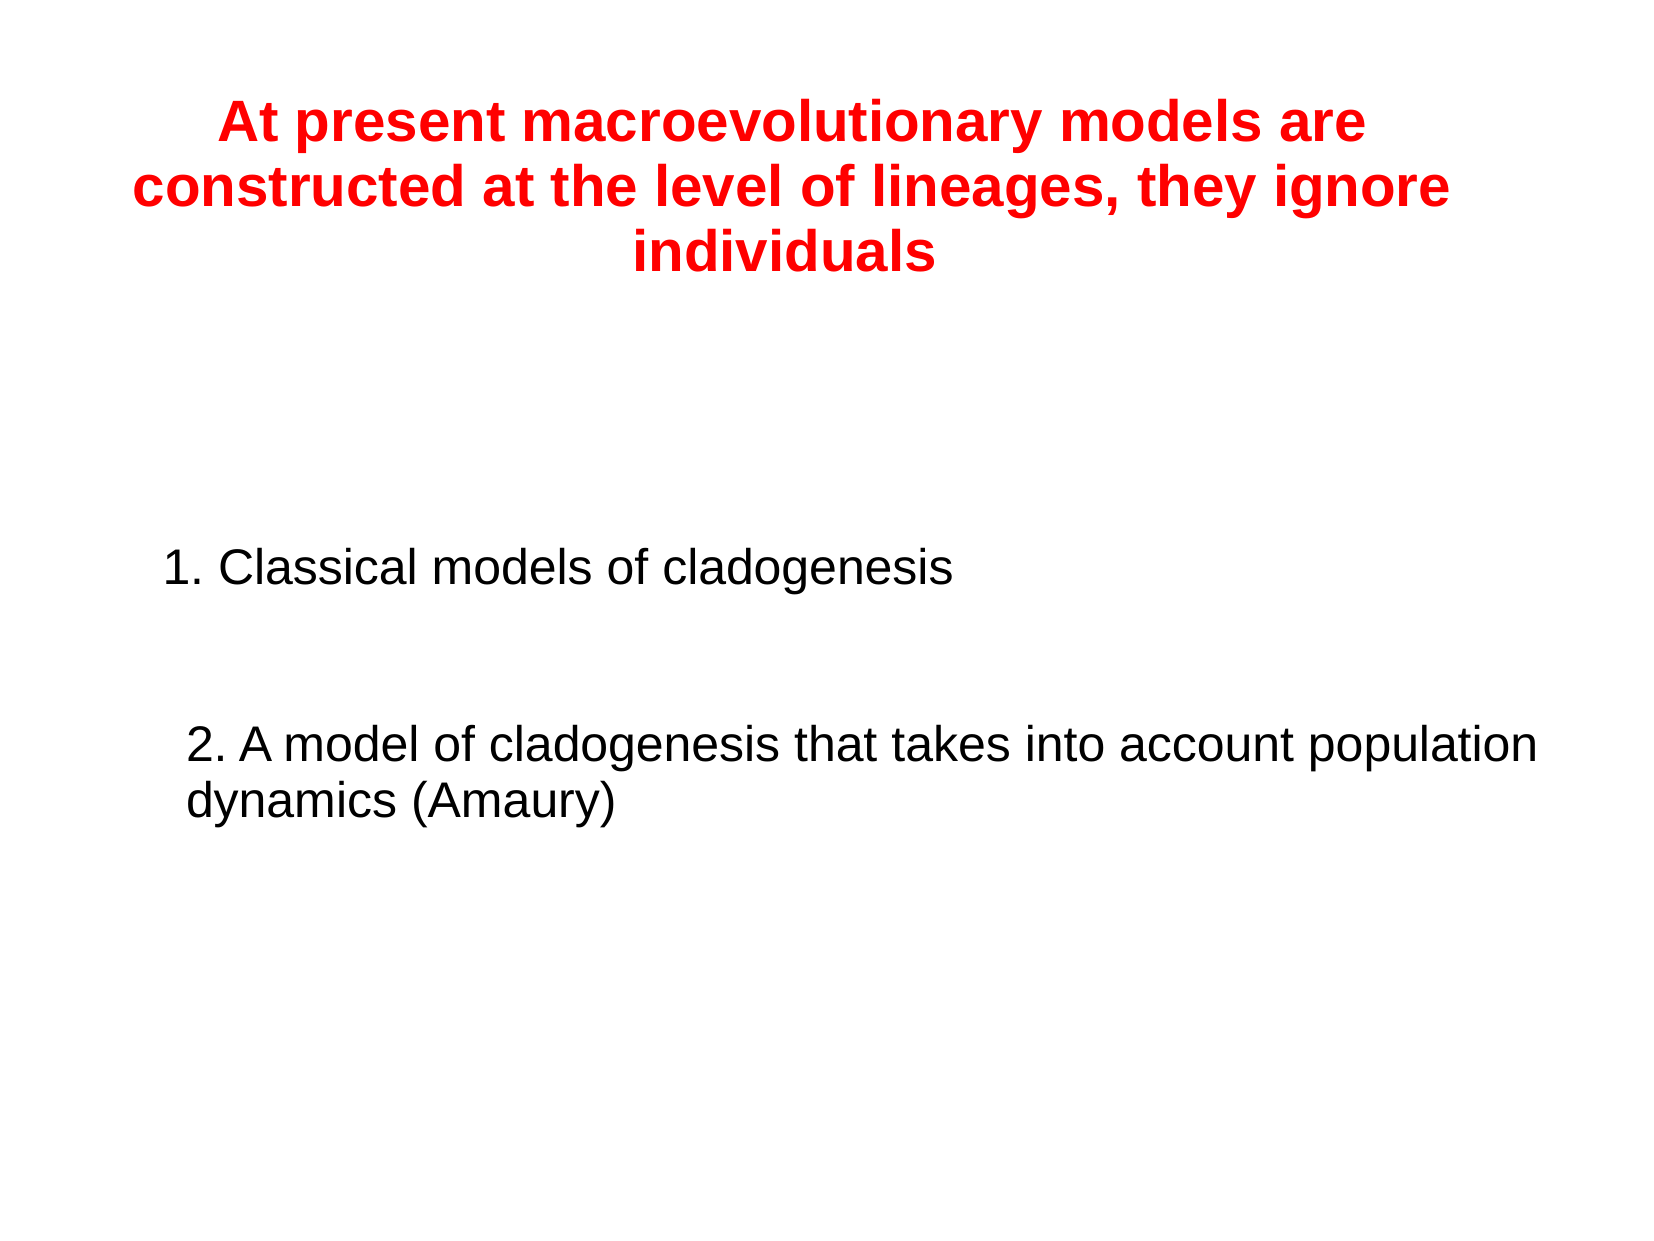

At present macroevolutionary models are constructed at the level of lineages, they ignore individuals
1. Classical models of cladogenesis
2. A model of cladogenesis that takes into account population dynamics (Amaury)